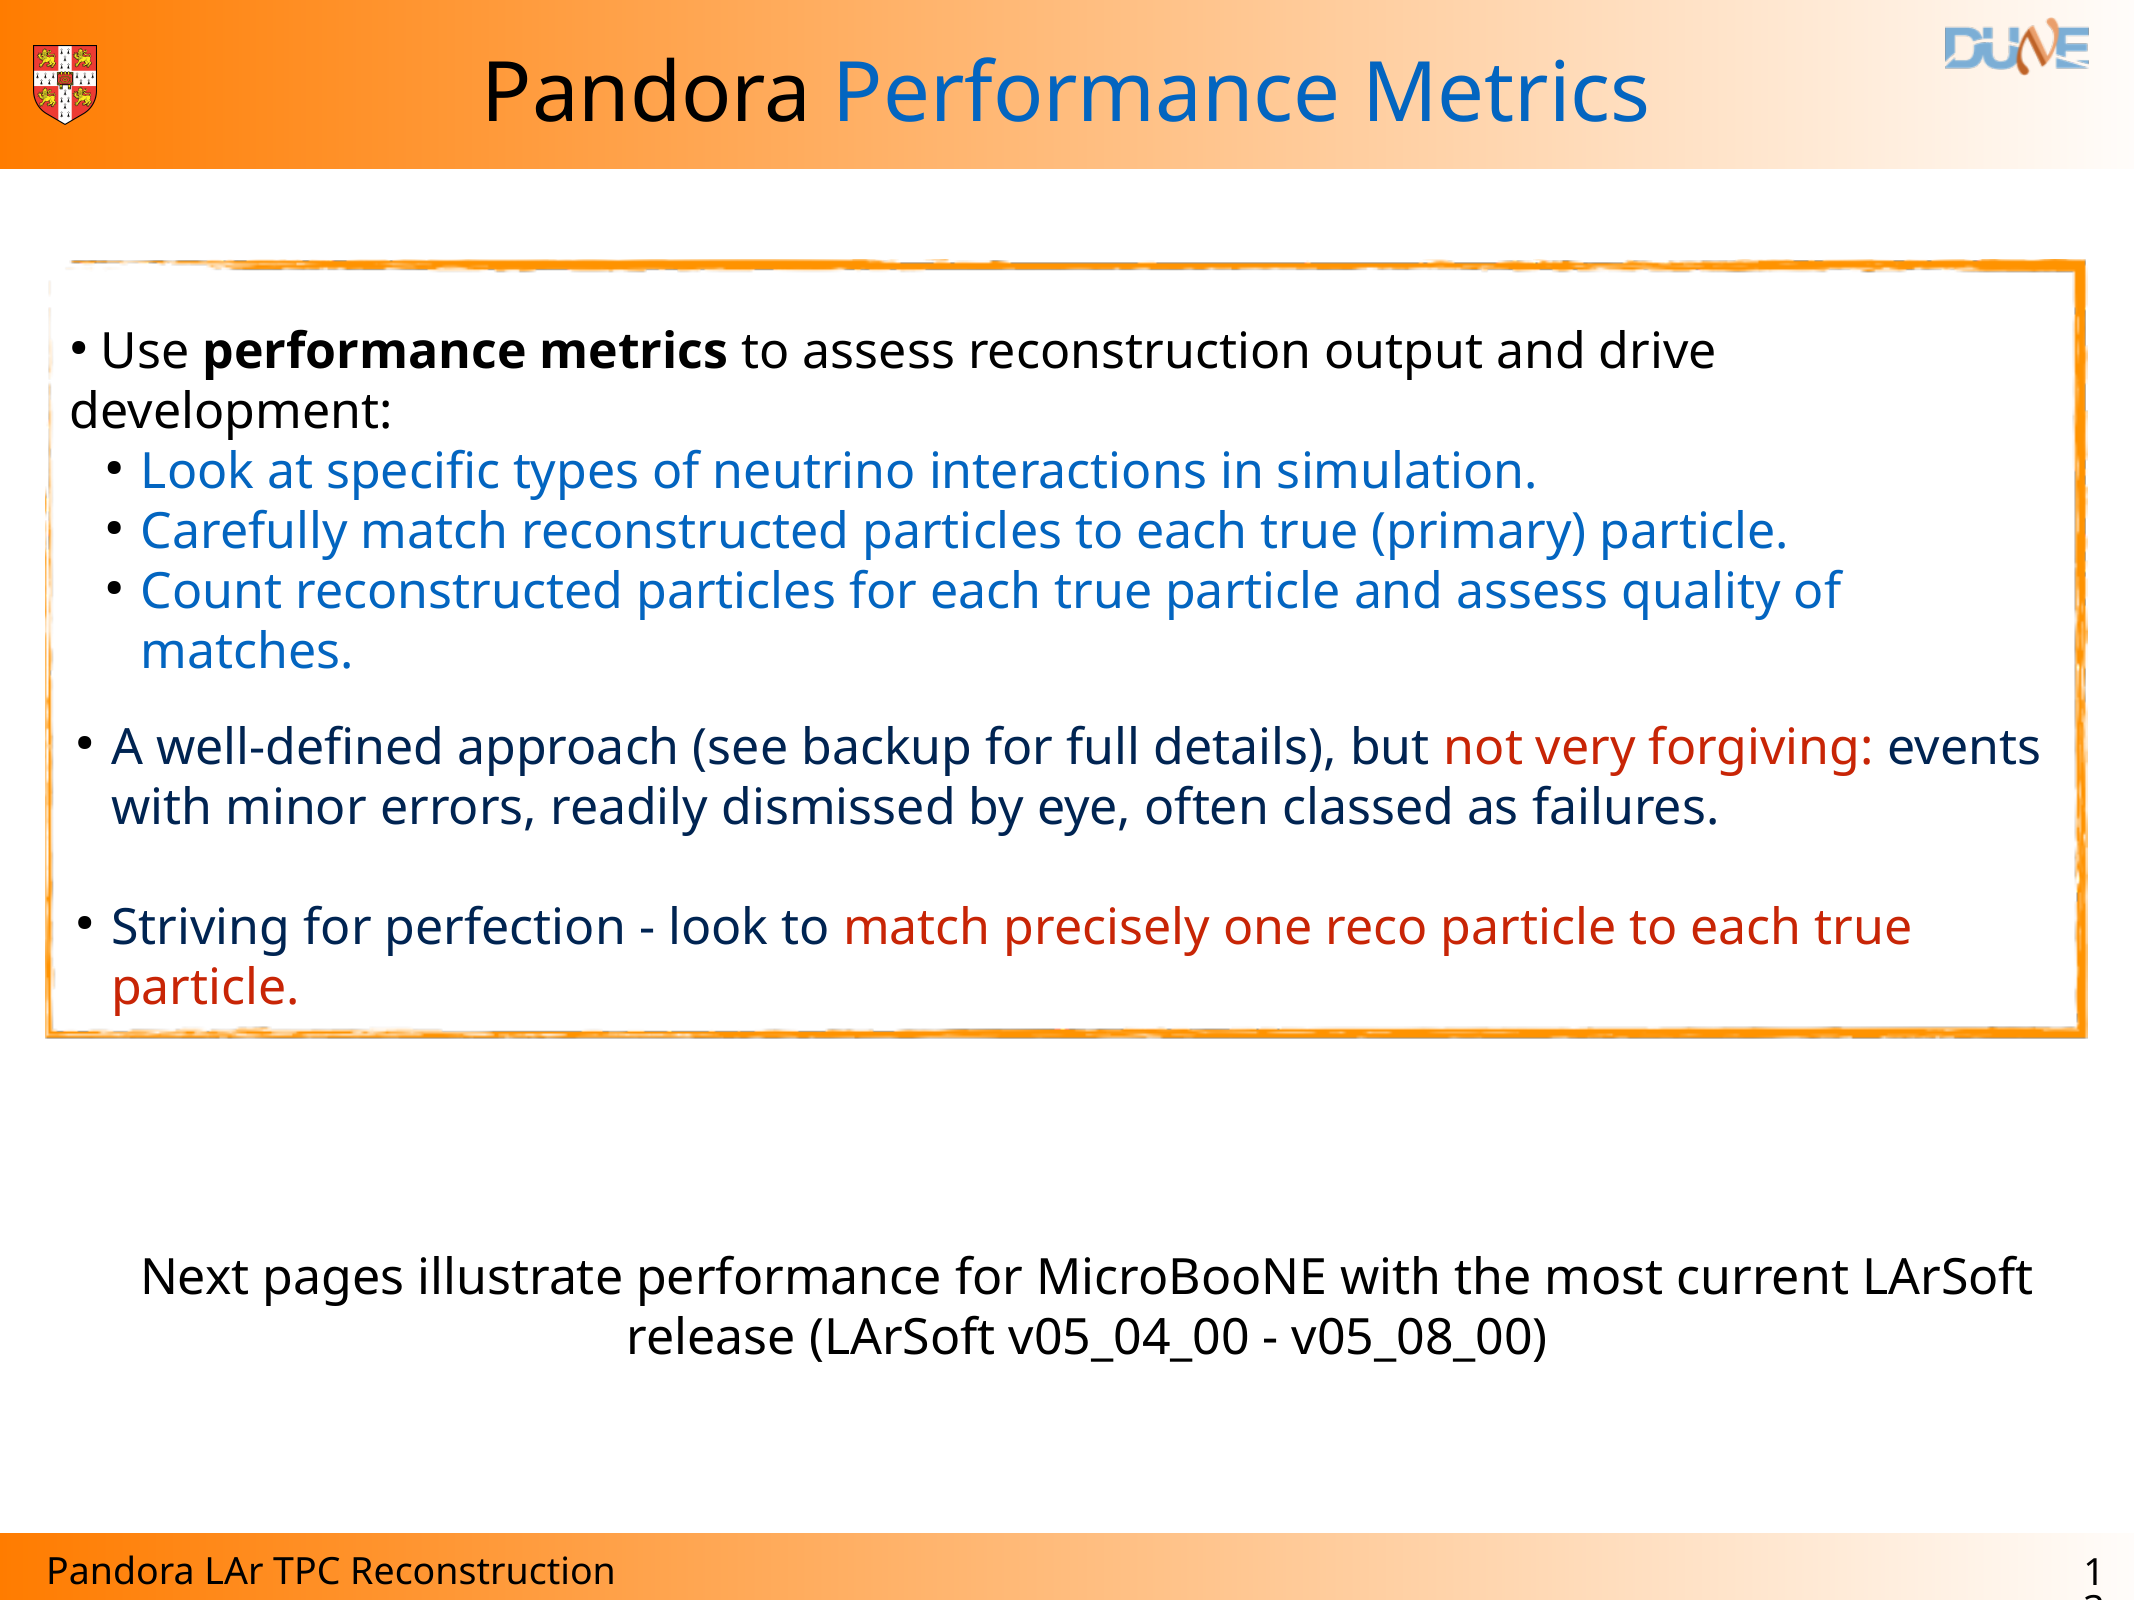

Pandora Performance Metrics
 Use performance metrics to assess reconstruction output and drive development:
Look at specific types of neutrino interactions in simulation.
Carefully match reconstructed particles to each true (primary) particle.
Count reconstructed particles for each true particle and assess quality of matches.
A well-defined approach (see backup for full details), but not very forgiving: events with minor errors, readily dismissed by eye, often classed as failures.
Striving for perfection - look to match precisely one reco particle to each true particle.
Next pages illustrate performance for MicroBooNE with the most current LArSoft release (LArSoft v05_04_00 - v05_08_00)